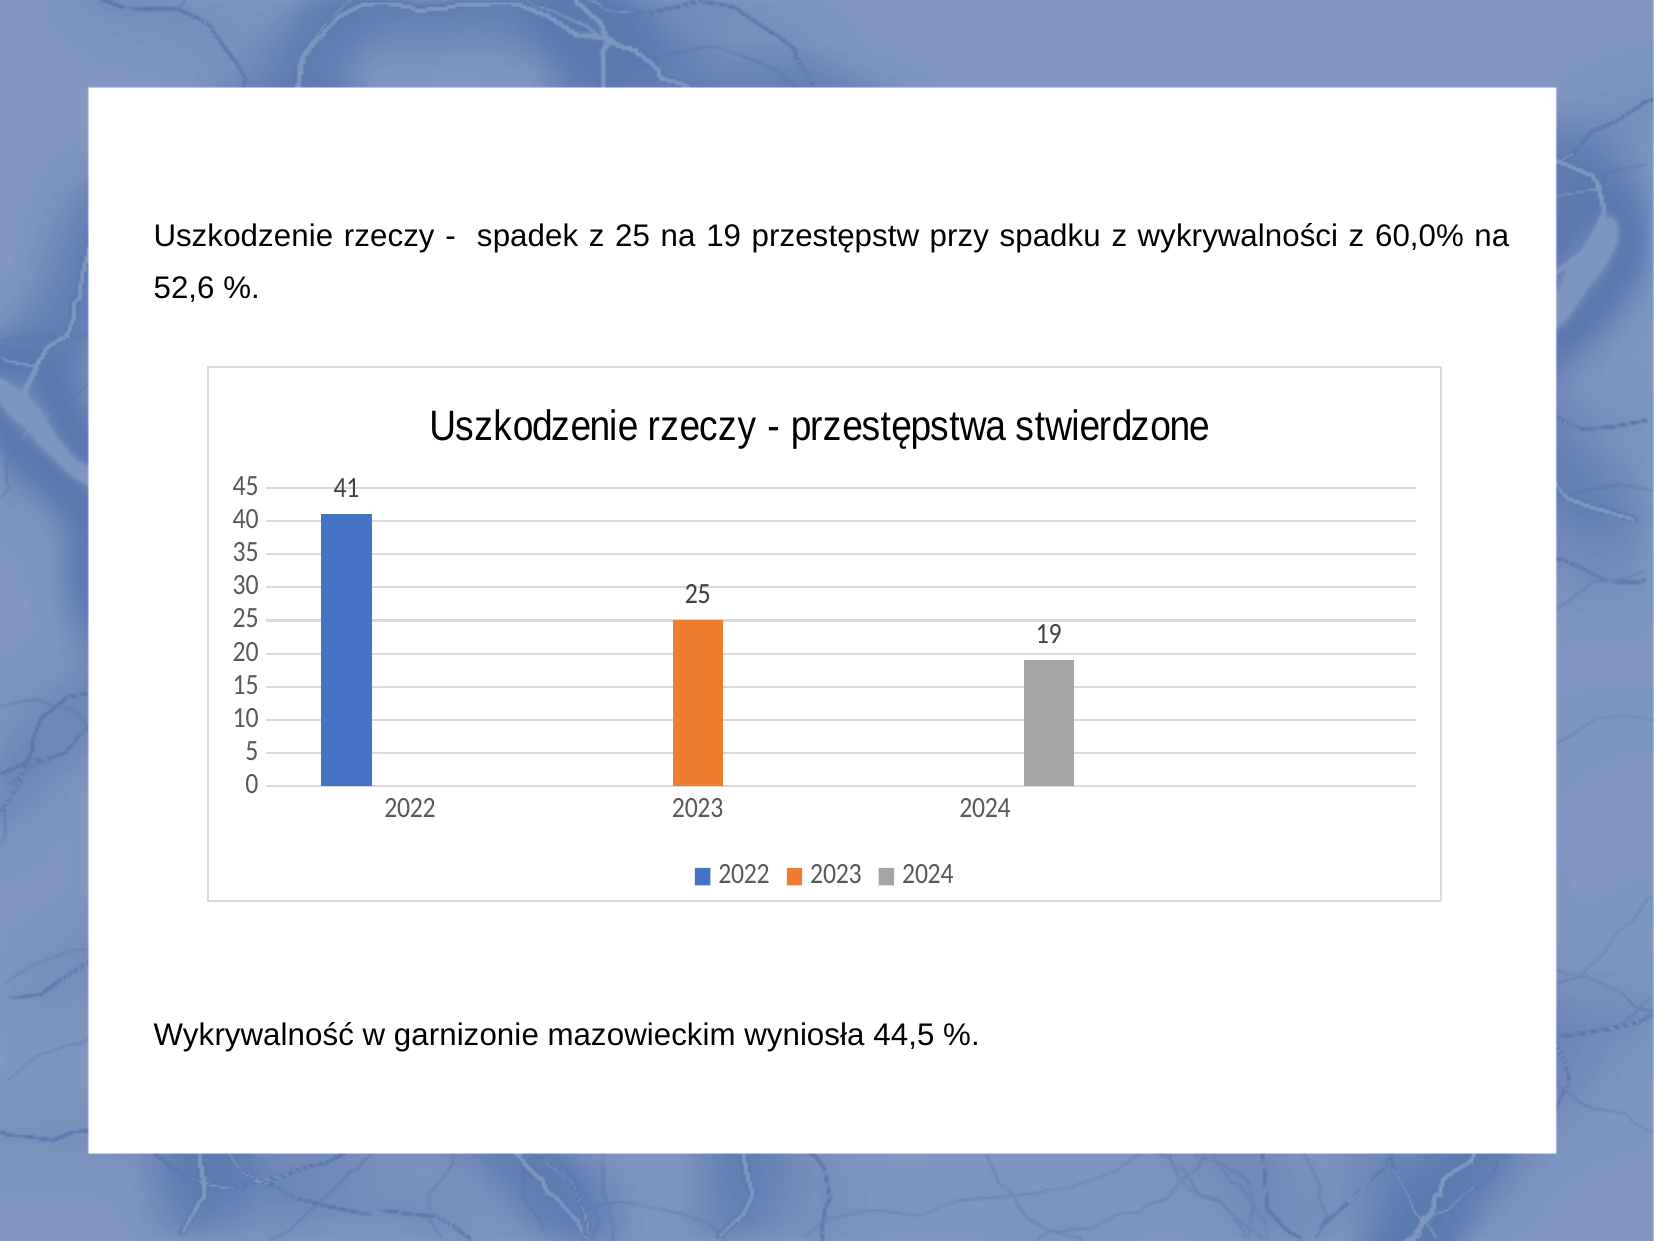

# Uszkodzenie rzeczy - spadek z 25 na 19 przestępstw przy spadku z wykrywalności z 60,0% na 52,6 %.
Wykrywalność w garnizonie mazowieckim wyniosła 44,5 %.
### Chart: Uszkodzenie rzeczy - przestępstwa stwierdzone
| Category | 2022 | 2023 | 2024 |
|---|---|---|---|
| 2022 | 41.0 | None | None |
| 2023 | None | 25.0 | None |
| 2024 | None | None | 19.0 |
| None | None | None | None |